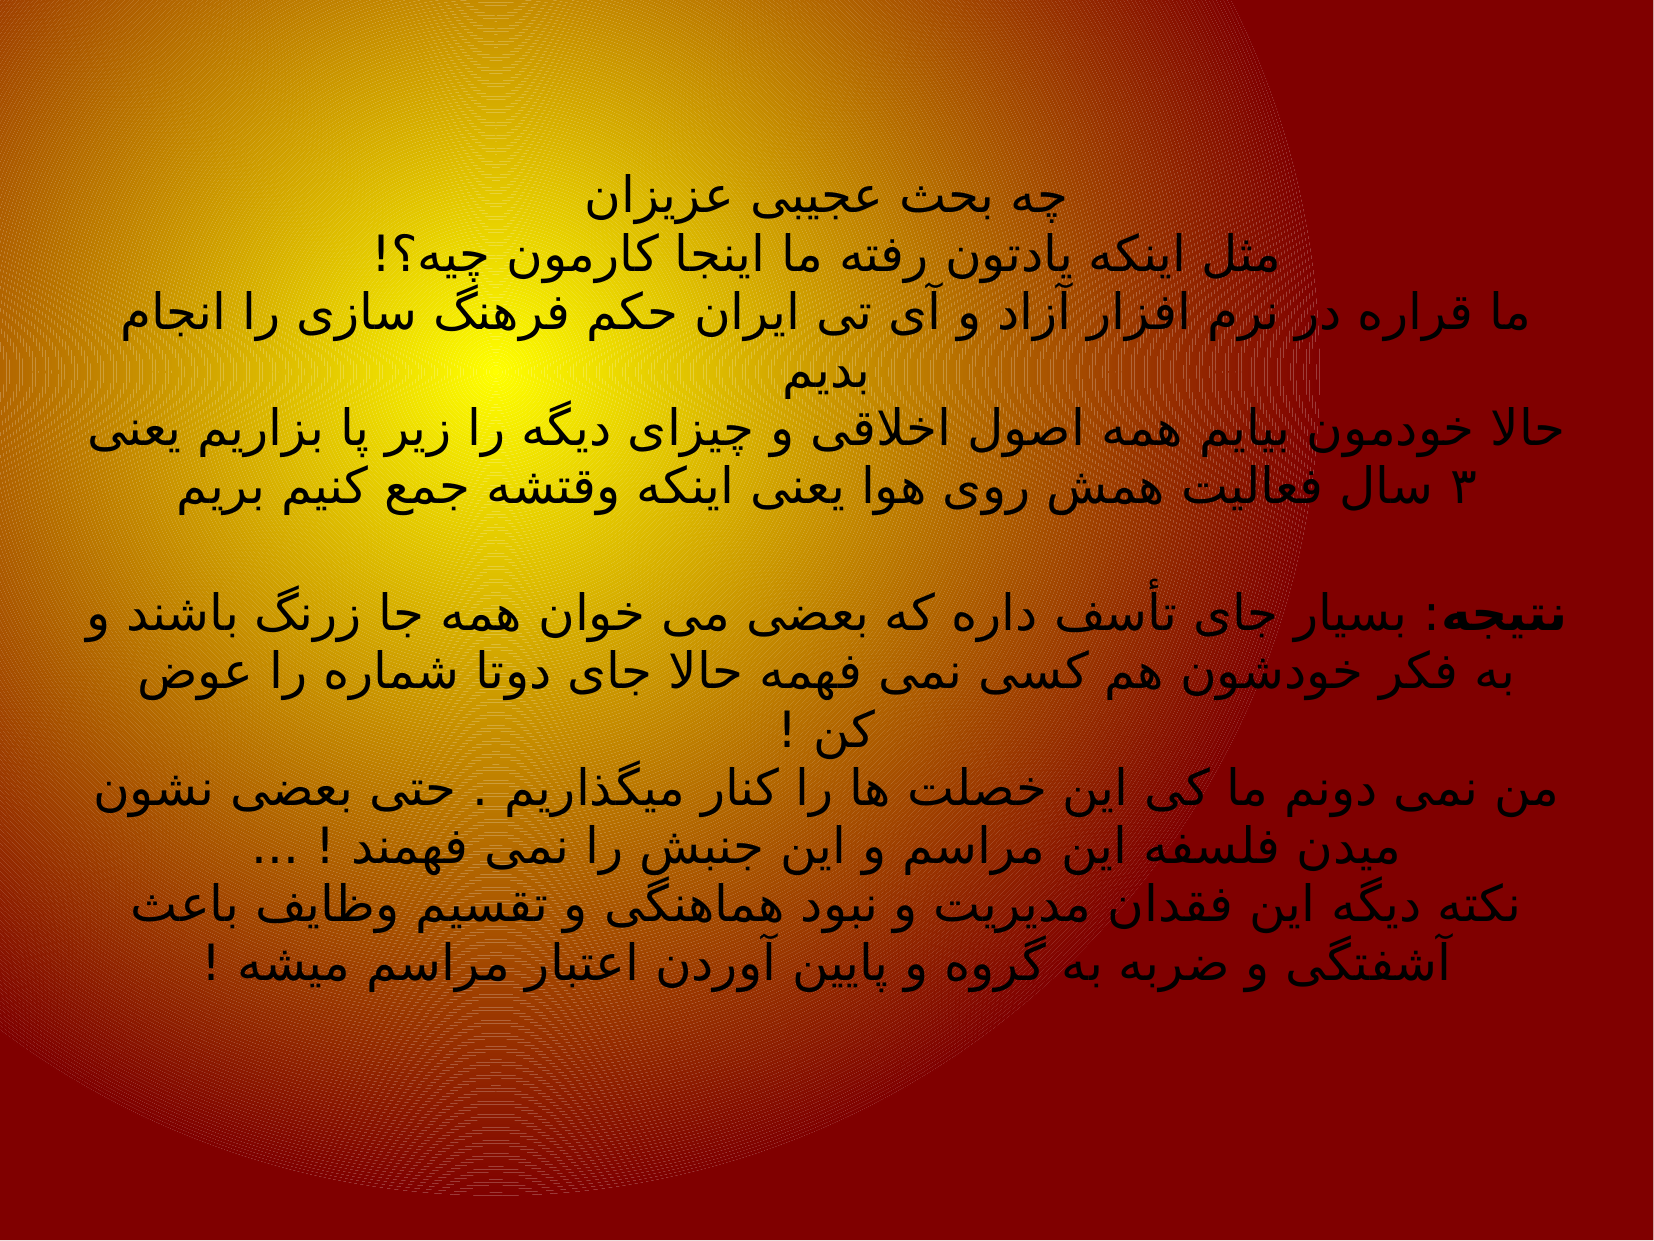

# چه بحث عجیبی عزیزان
مثل اینکه یادتون رفته ما اینجا کارمون چیه؟!
ما قراره در نرم افزار آزاد و آی تی ایران حکم فرهنگ سازی را انجام بدیم
حالا خودمون بیایم همه اصول اخلاقی و چیزای دیگه را زیر پا بزاریم یعنی
۳ سال فعالیت همش روی هوا یعنی اینکه وقتشه جمع کنیم بریم
نتیجه: بسيار جاى تأسف داره كه بعضى مى خوان همه جا زرنگ باشند و به فكر خودشون هم كسى نمى فهمه حالا جاى دوتا شماره را عوض كن !
من نمى دونم ما كى اين خصلت ها را كنار ميگذاريم . حتى بعضى نشون ميدن فلسفه اين مراسم و اين جنبش را نمى فهمند ! ...
نكته ديگه اين فقدان مديريت و نبود هماهنگى و تقسيم وظايف باعث آشفتگى و ضربه به گروه و پايين آوردن اعتبار مراسم ميشه !